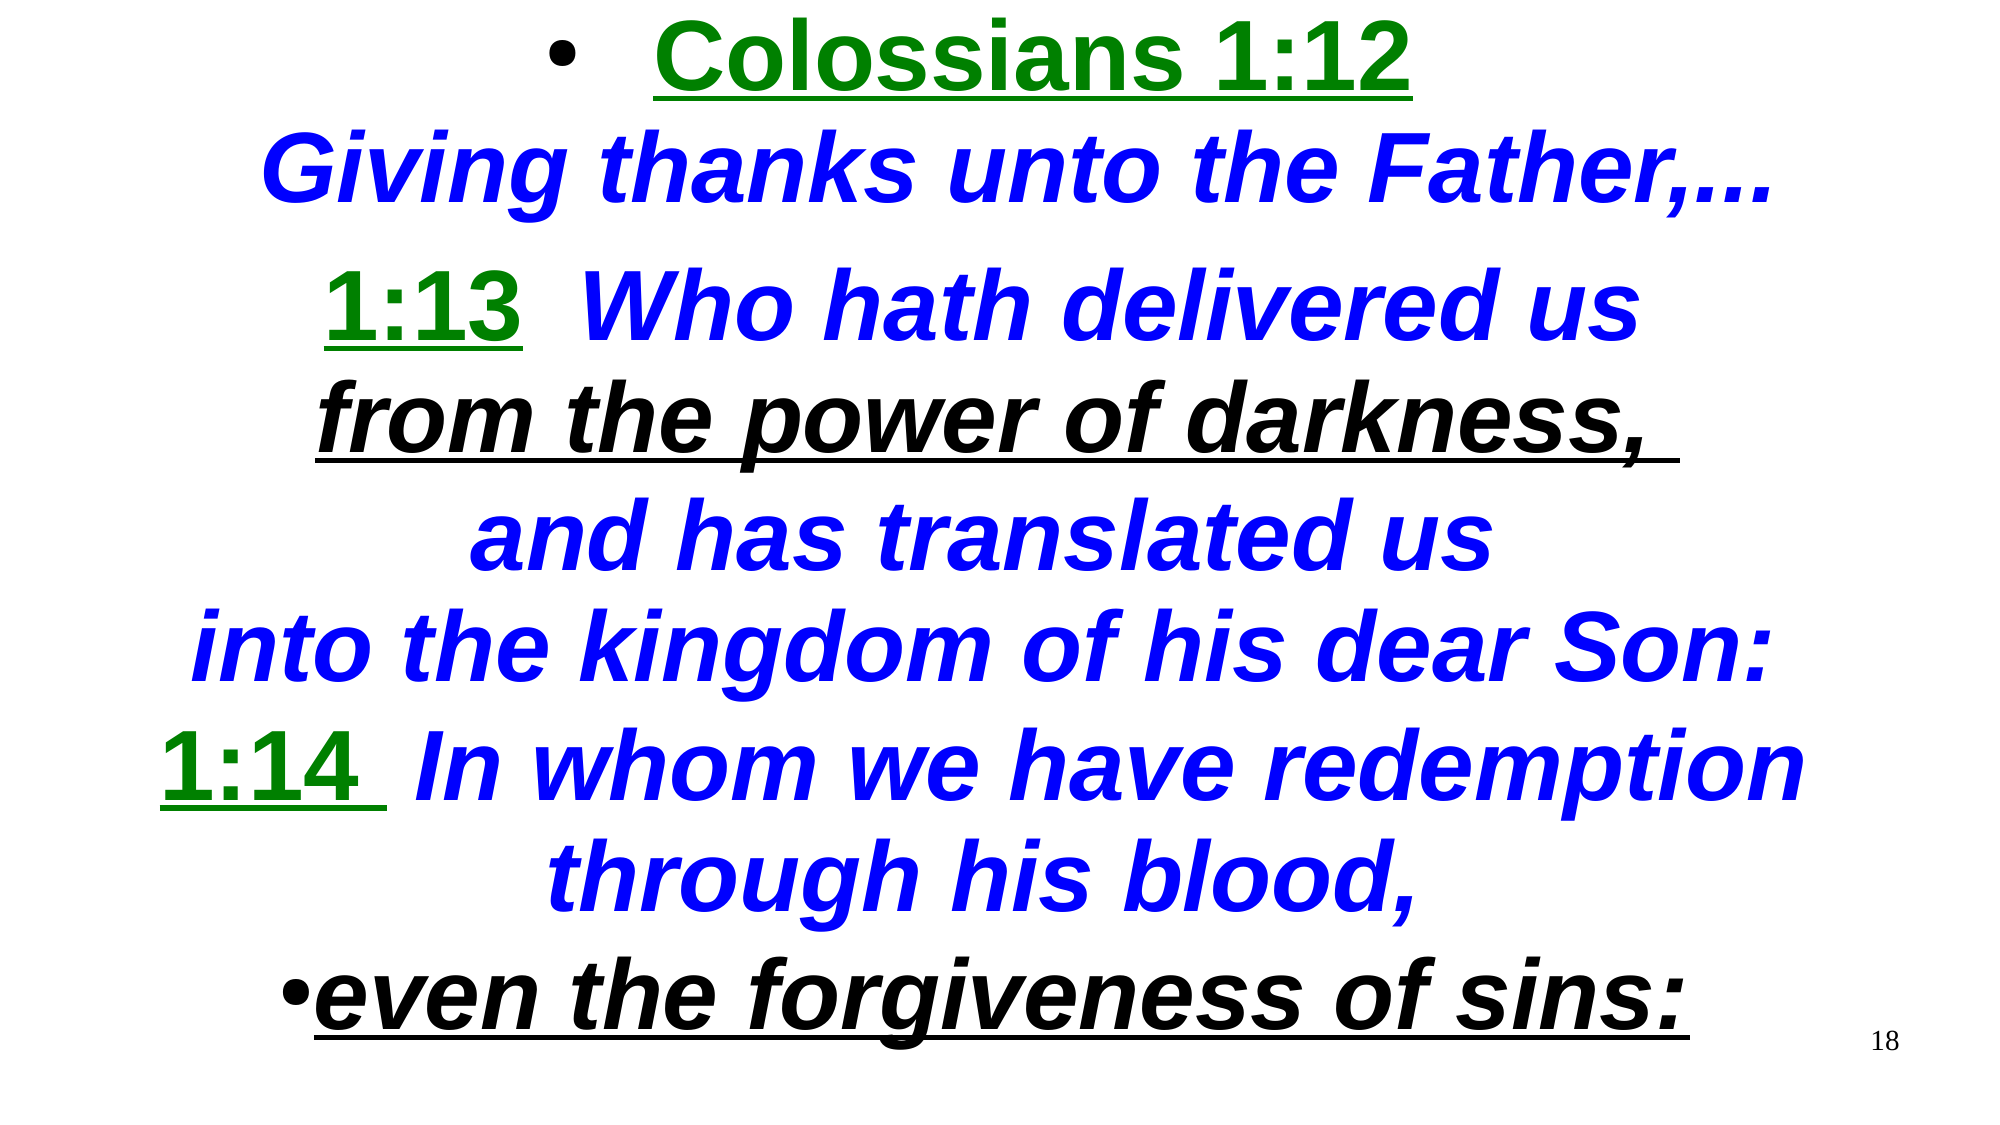

# Colossians 1:12  Giving thanks unto the Father,...
1:13  Who hath delivered us
from the power of darkness,
and has translated us
into the kingdom of his dear Son:
1:14  In whom we have redemption
through his blood,
even the forgiveness of sins:
18